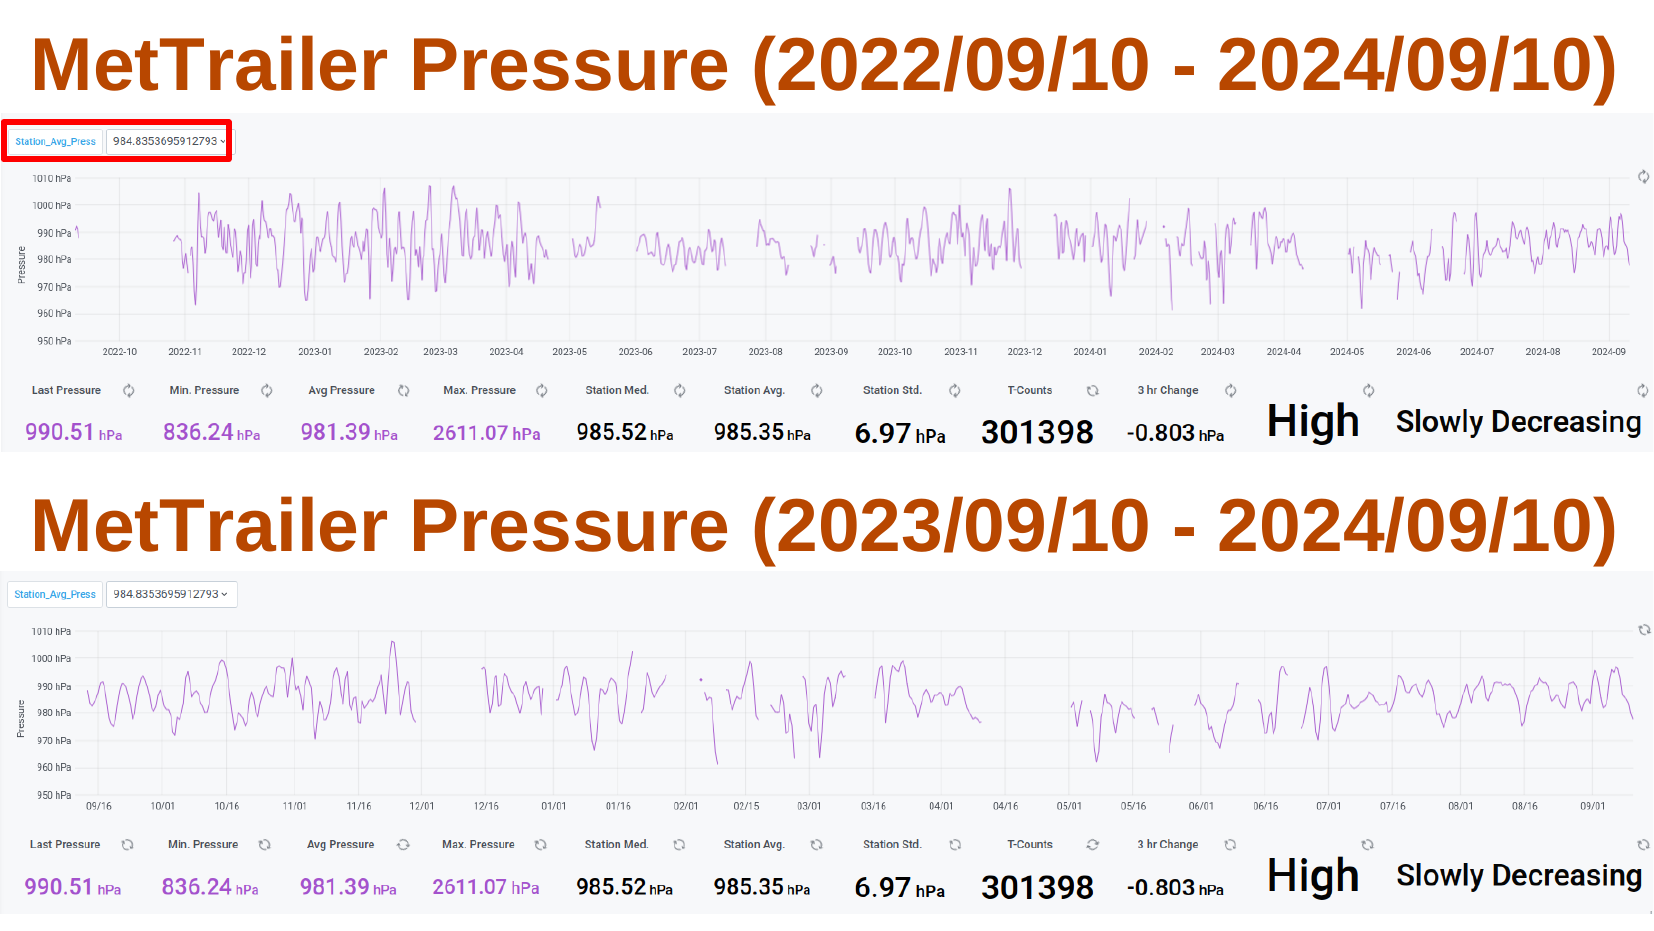

MetTrailer Pressure (2022/09/10 - 2024/09/10)
MetTrailer Pressure (2023/09/10 - 2024/09/10)